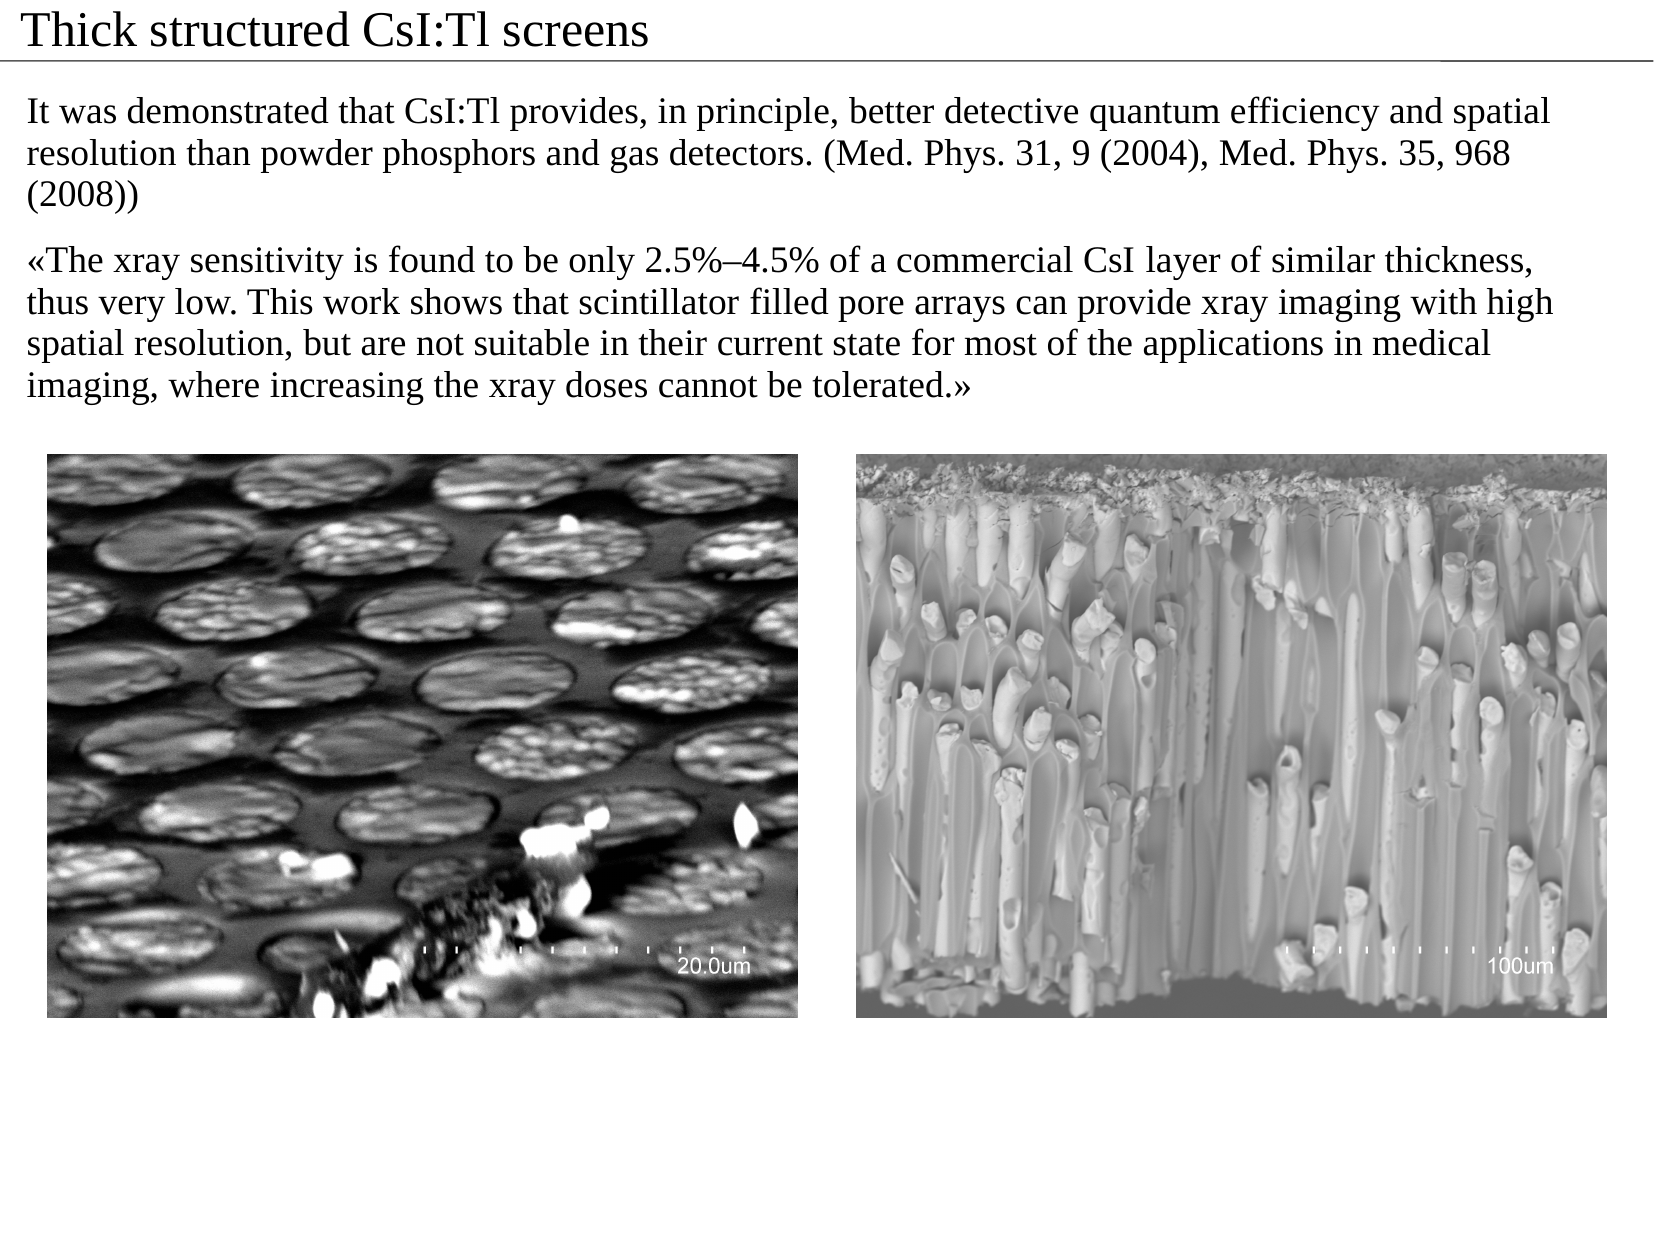

Thick structured CsI:Tl screens
It was demonstrated that CsI:Tl provides, in principle, better detective quantum efficiency and spatial resolution than powder phosphors and gas detectors. (Med. Phys. 31, 9 (2004), Med. Phys. 35, 968 (2008))
«The x­ray sensitivity is found to be only 2.5%–4.5% of a commercial CsI ­layer of similar thickness, thus very low. This work shows that scintillator ­filled pore arrays can provide x­ray imaging with high spatial resolution, but are not suitable in their current state for most of the applications in medical imaging, where increasing the xray doses cannot be tolerated.»